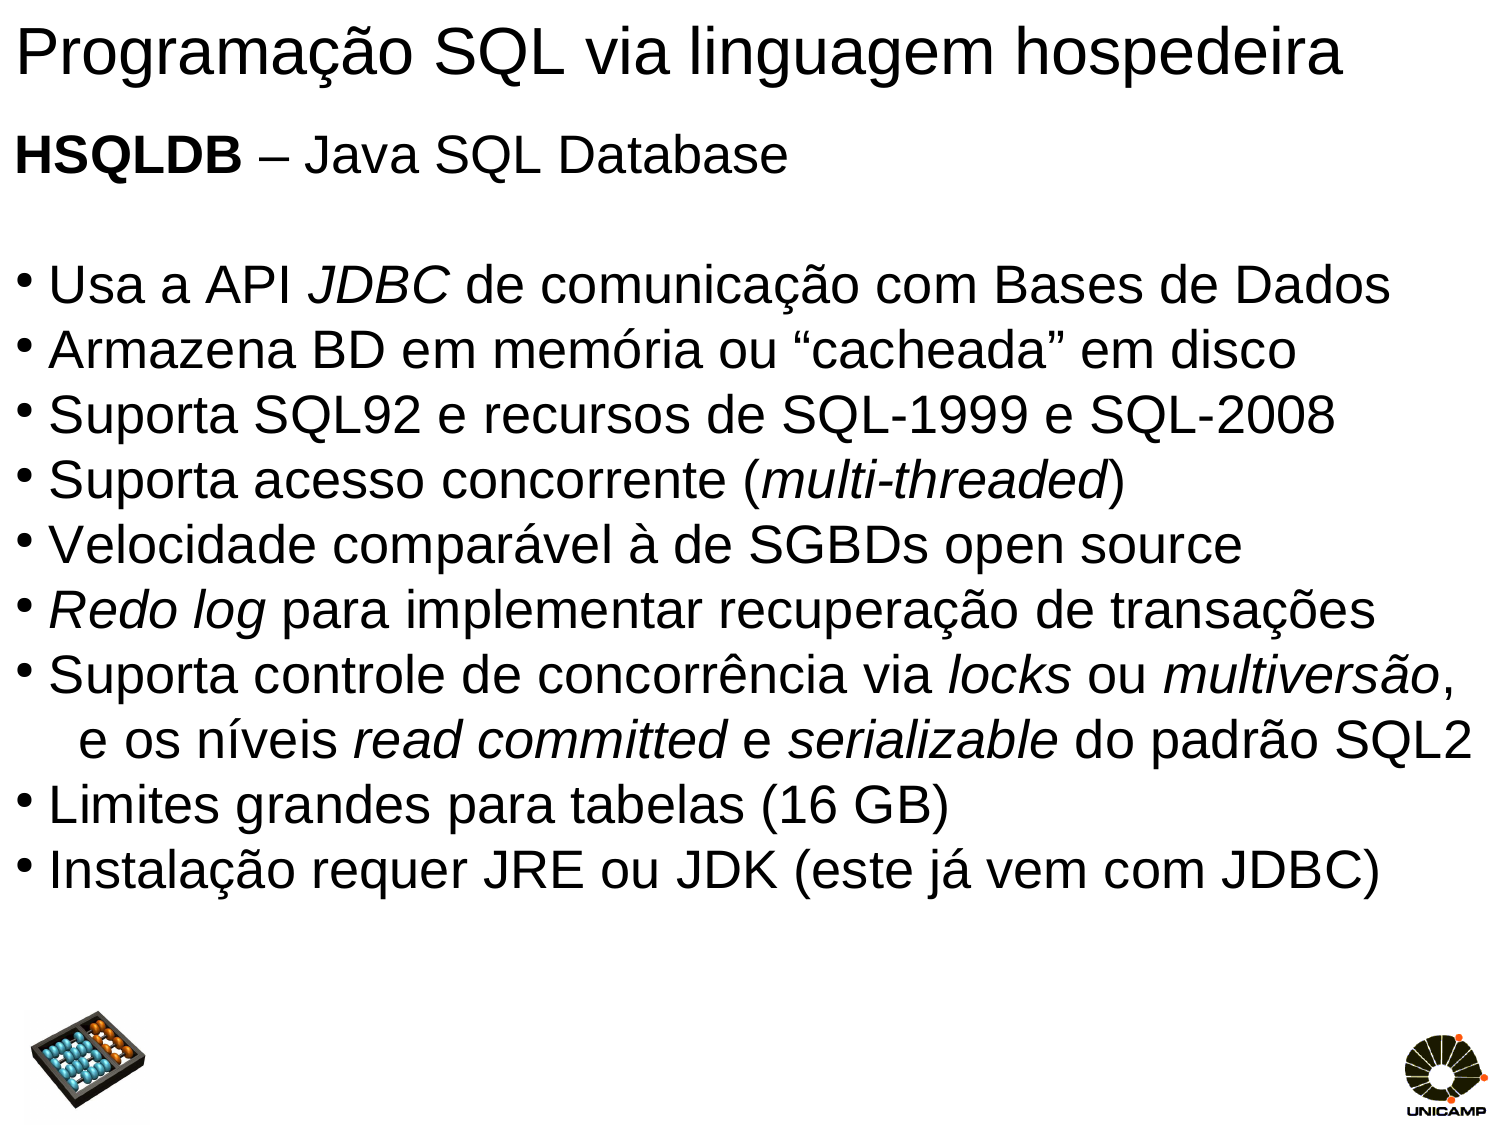

Programação SQL via linguagem hospedeira
HSQLDB – Java SQL Database
 Usa a API JDBC de comunicação com Bases de Dados
 Armazena BD em memória ou “cacheada” em disco
 Suporta SQL92 e recursos de SQL-1999 e SQL-2008
 Suporta acesso concorrente (multi-threaded)
 Velocidade comparável à de SGBDs open source
 Redo log para implementar recuperação de transações
 Suporta controle de concorrência via locks ou multiversão,
 e os níveis read committed e serializable do padrão SQL2
 Limites grandes para tabelas (16 GB)
 Instalação requer JRE ou JDK (este já vem com JDBC)